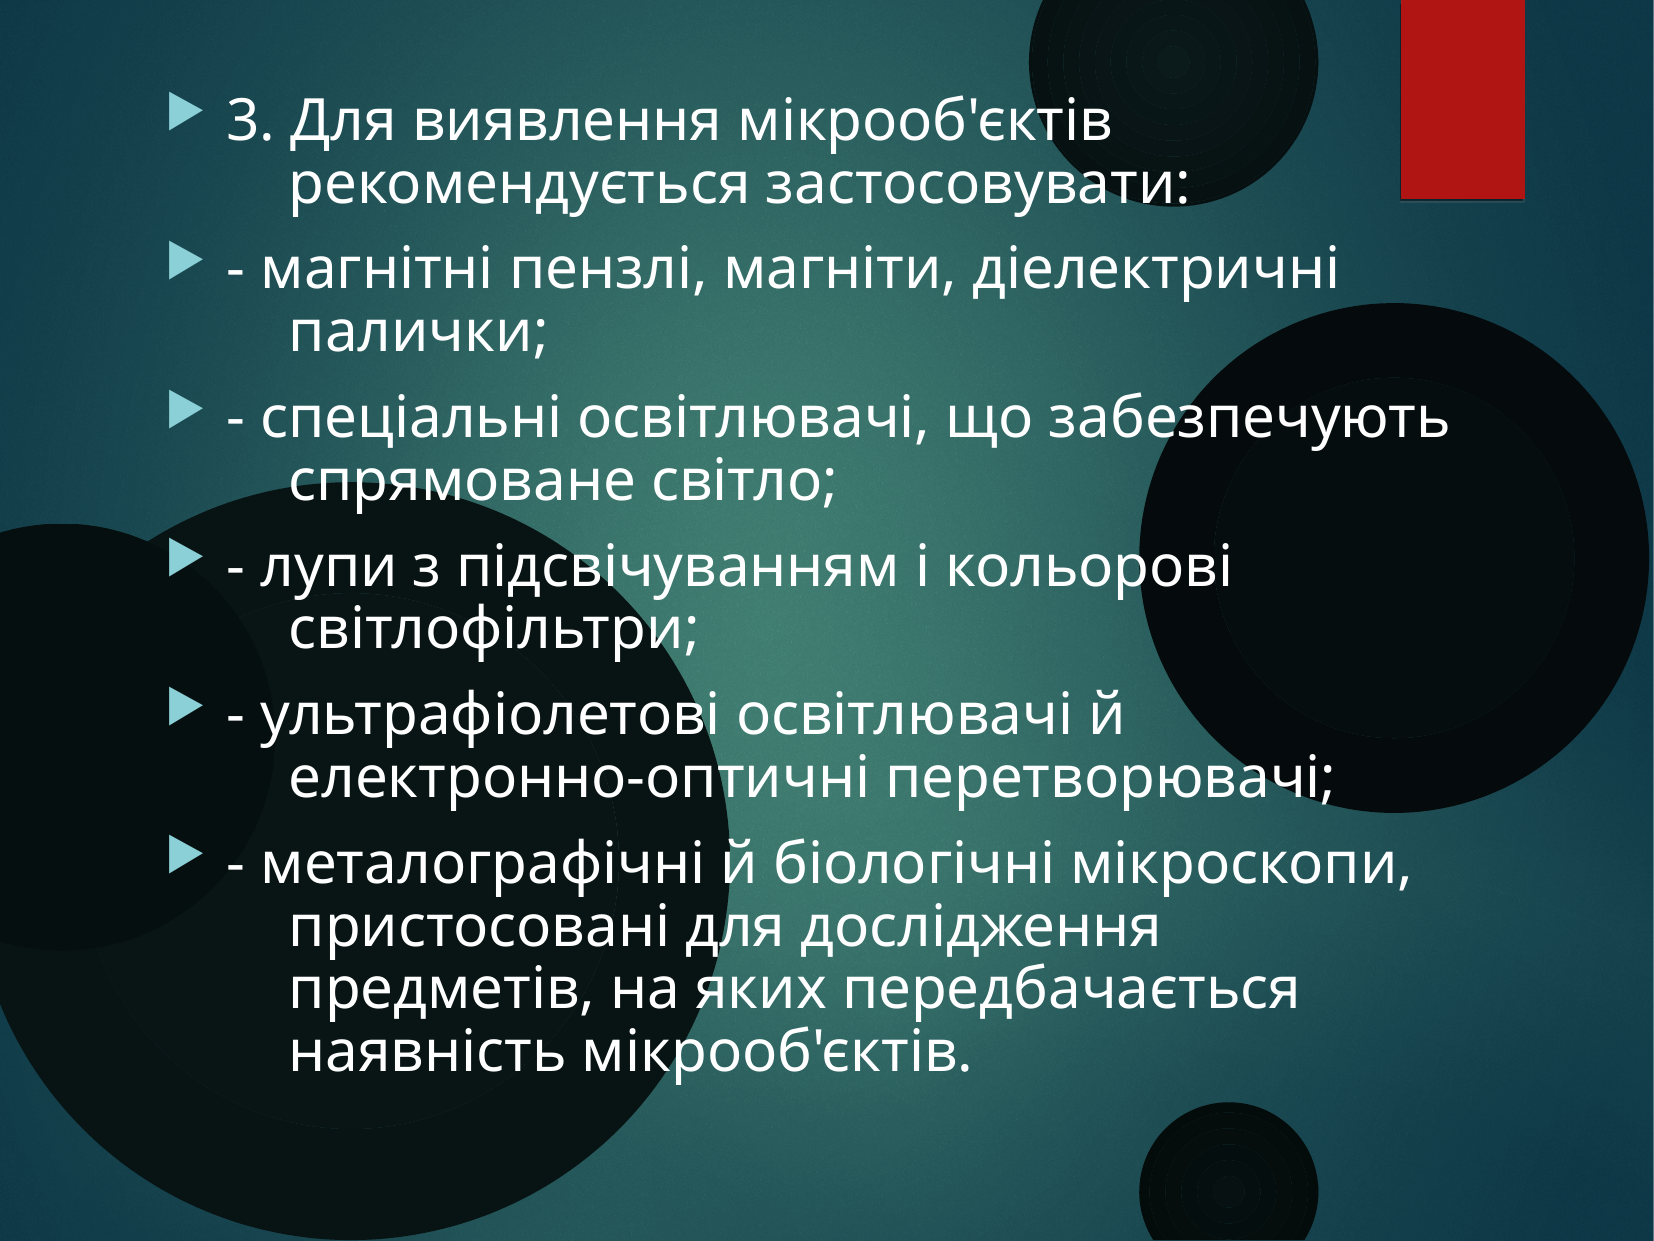

# 3. Для виявлення мікрооб'єктів рекомендується застосовувати:
- магнітні пензлі, магніти, діелектричні палички;
- спеціальні освітлювачі, що забезпечують спрямоване світло;
- лупи з підсвічуванням і кольорові світлофільтри;
- ультрафіолетові освітлювачі й електронно-оптичні перетворювачі;
- металографічні й біологічні мікроскопи, пристосовані для дослідження предметів, на яких передбачається наявність мікрооб'єктів.